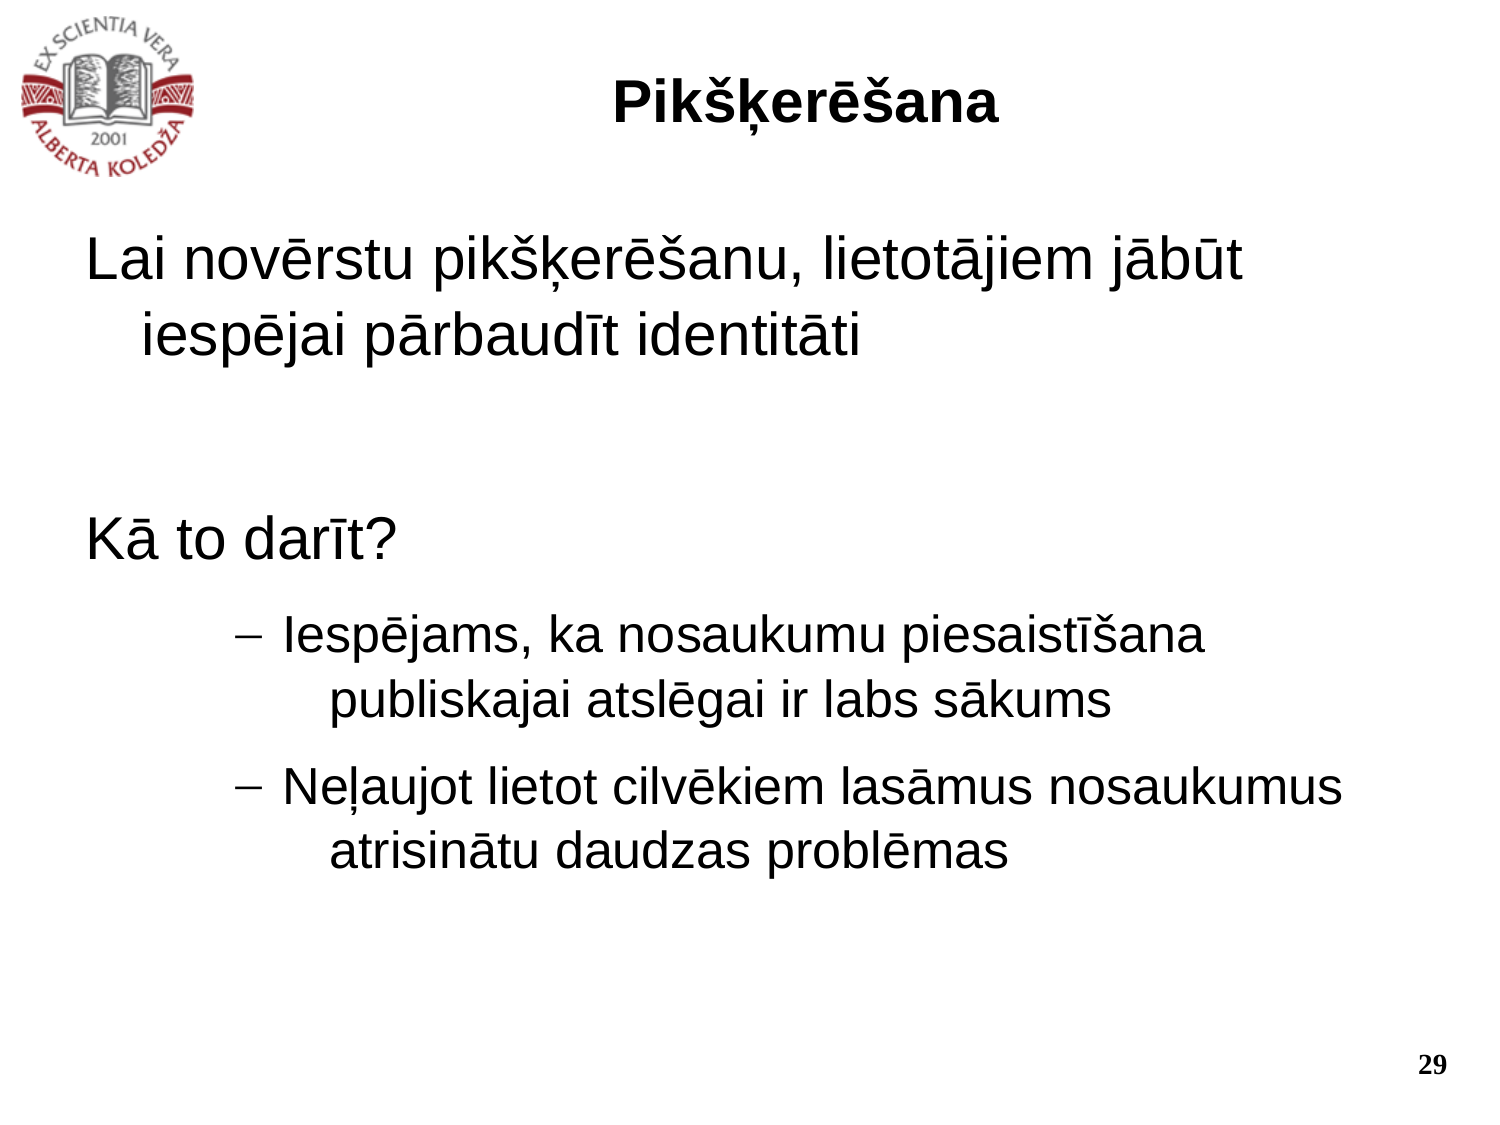

# Pikšķerēšana
Lai novērstu pikšķerēšanu, lietotājiem jābūt iespējai pārbaudīt identitāti
Kā to darīt?
Iespējams, ka nosaukumu piesaistīšana publiskajai atslēgai ir labs sākums
Neļaujot lietot cilvēkiem lasāmus nosaukumus atrisinātu daudzas problēmas